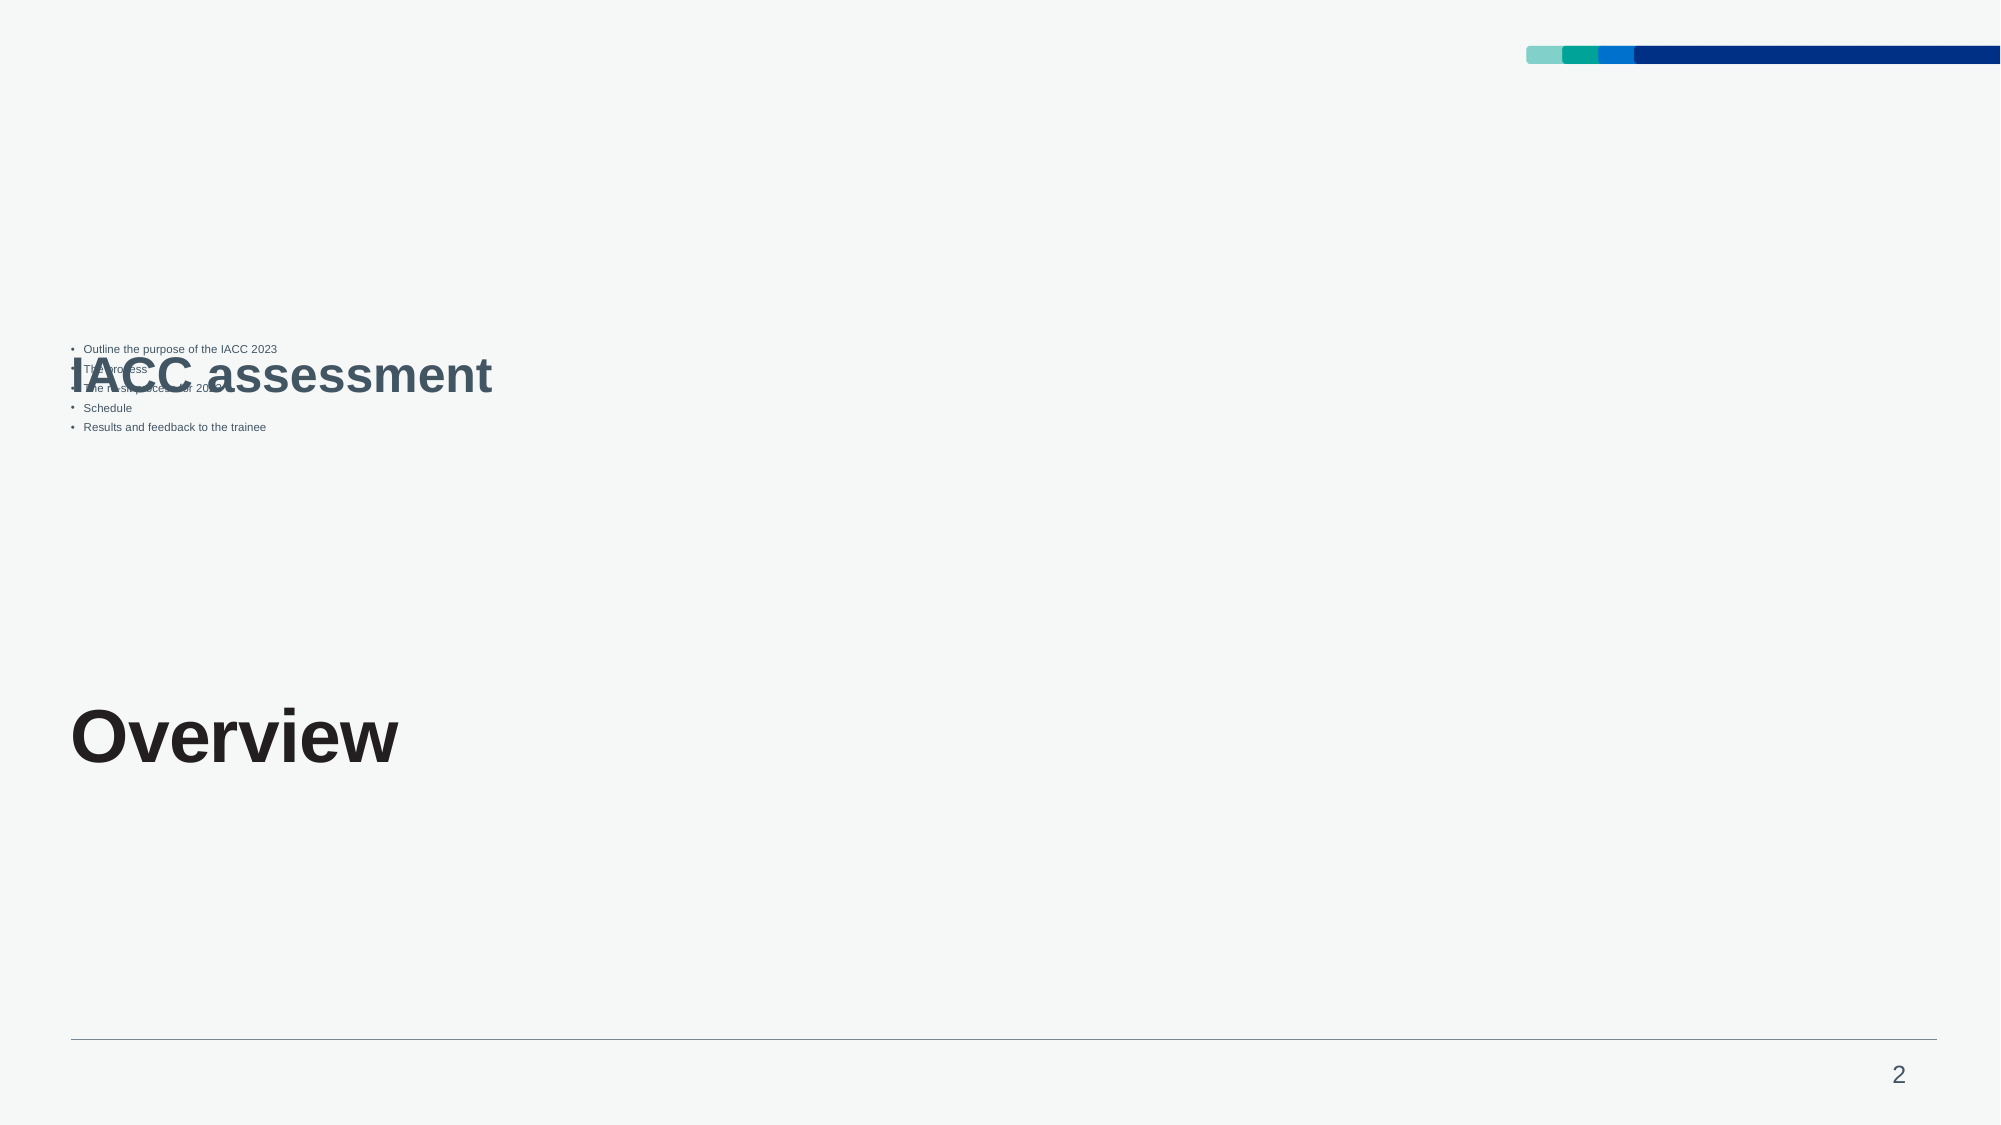

Outline the purpose of the IACC 2023
The process
The re-sit process for 2023
Schedule
Results and feedback to the trainee
IACC assessment
# Overview